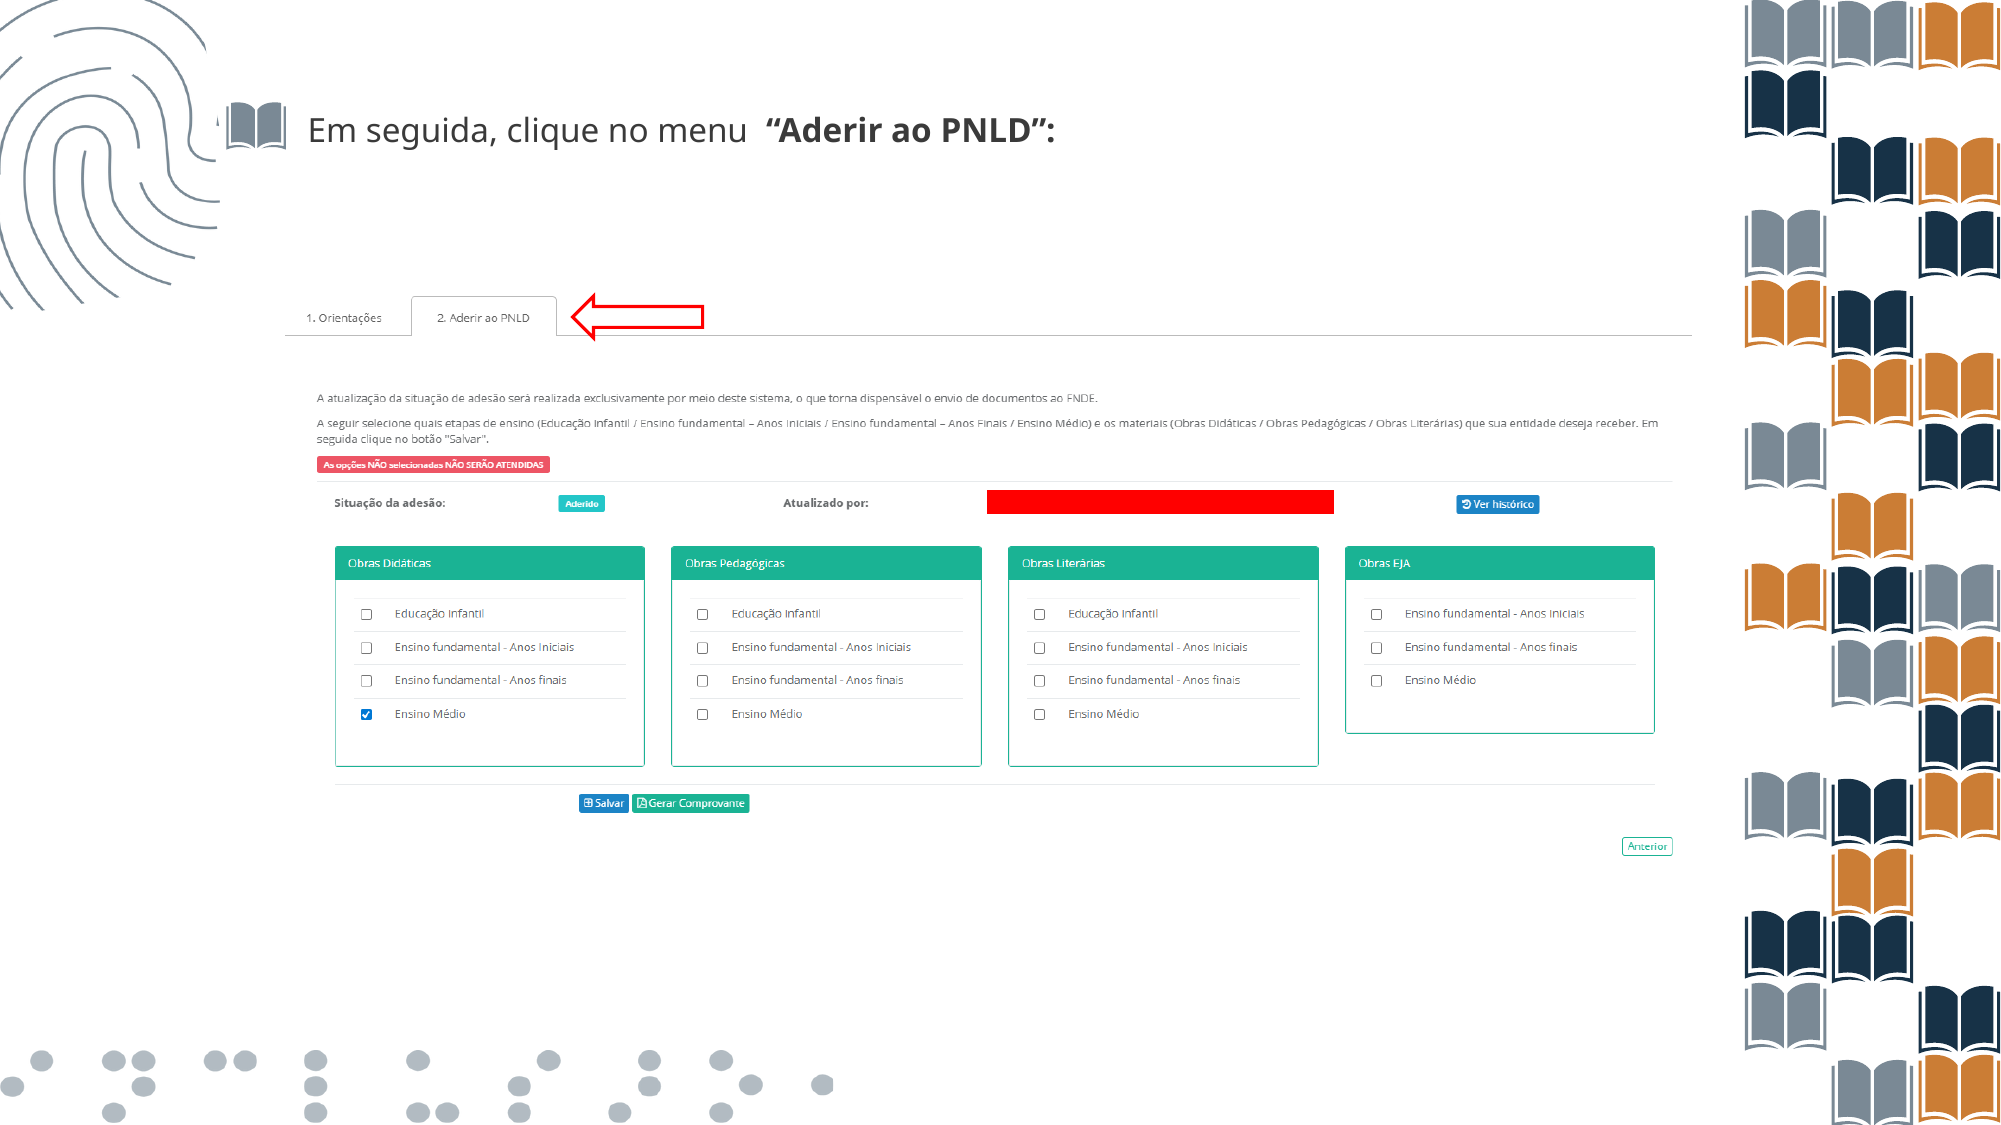

Em seguida, clique no menu “Aderir ao PNLD”: